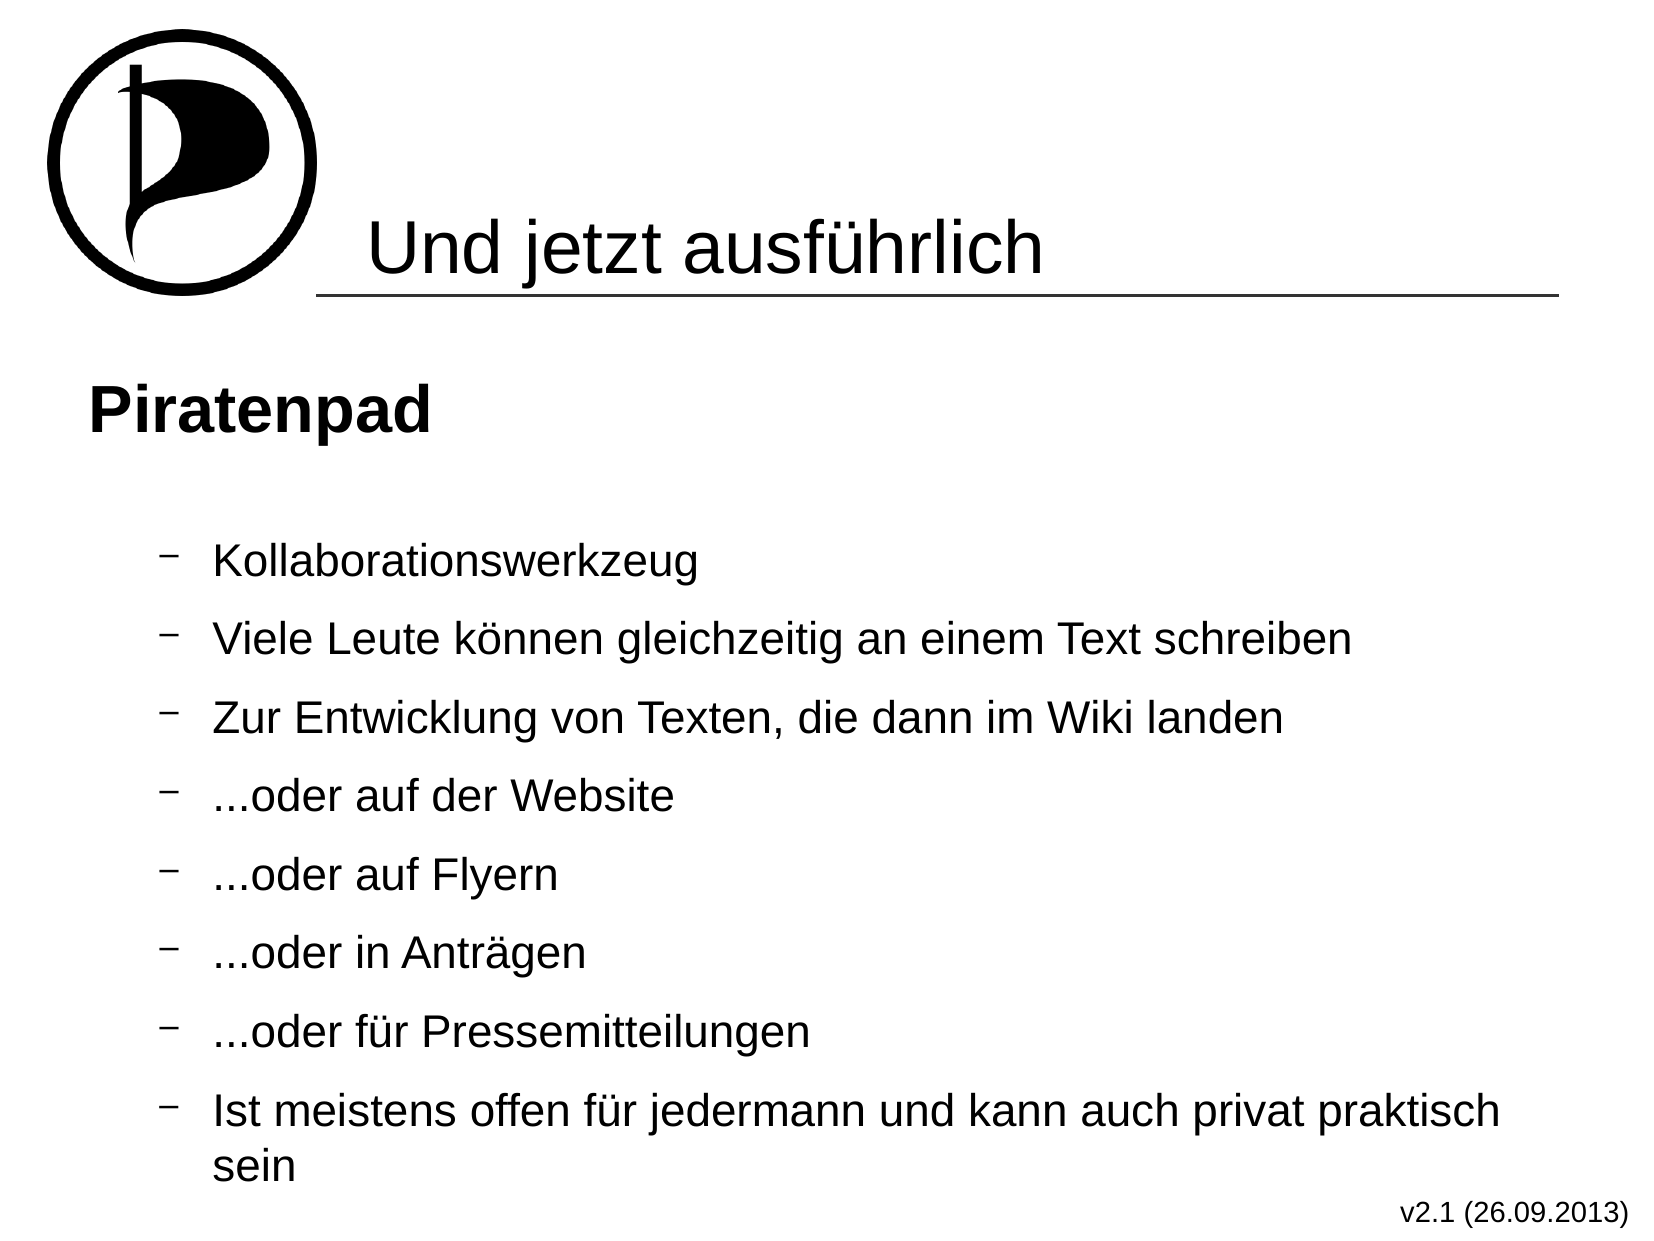

Und jetzt ausführlich
# Piratenpad
Kollaborationswerkzeug
Viele Leute können gleichzeitig an einem Text schreiben
Zur Entwicklung von Texten, die dann im Wiki landen
...oder auf der Website
...oder auf Flyern
...oder in Anträgen
...oder für Pressemitteilungen
Ist meistens offen für jedermann und kann auch privat praktisch sein
v2.1 (26.09.2013)